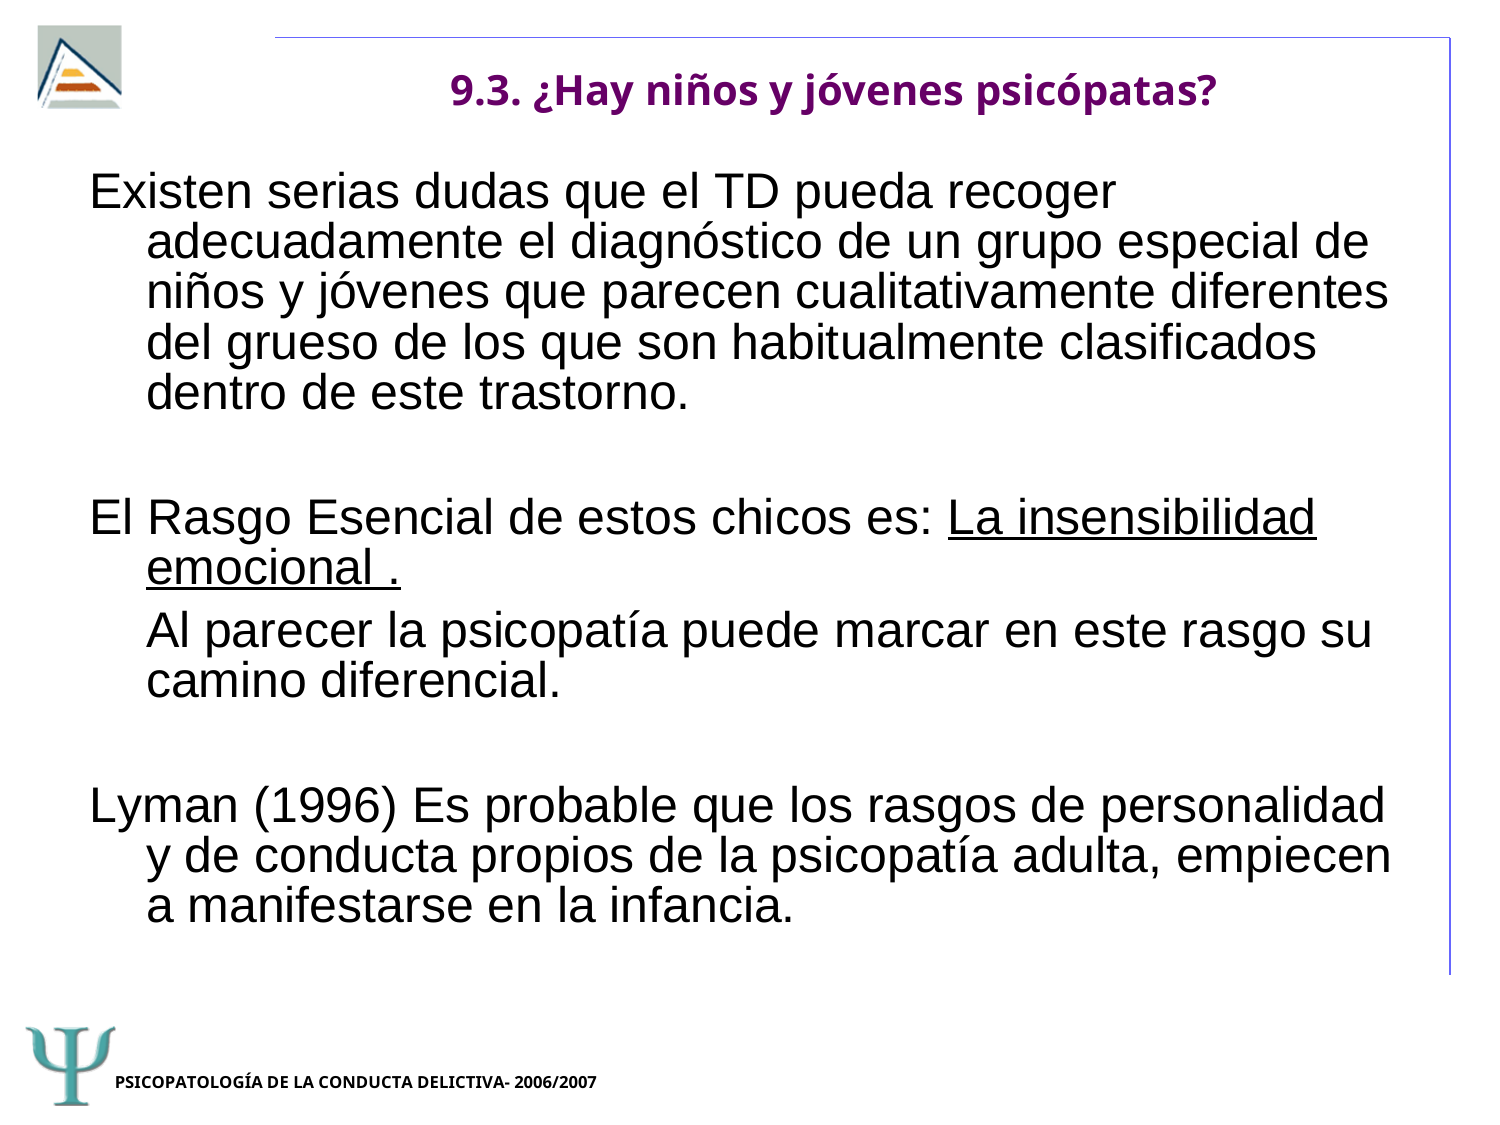

# 9.3. ¿Hay niños y jóvenes psicópatas?
Existen serias dudas que el TD pueda recoger adecuadamente el diagnóstico de un grupo especial de niños y jóvenes que parecen cualitativamente diferentes del grueso de los que son habitualmente clasificados dentro de este trastorno.
El Rasgo Esencial de estos chicos es: La insensibilidad emocional .
	Al parecer la psicopatía puede marcar en este rasgo su camino diferencial.
Lyman (1996) Es probable que los rasgos de personalidad y de conducta propios de la psicopatía adulta, empiecen a manifestarse en la infancia.